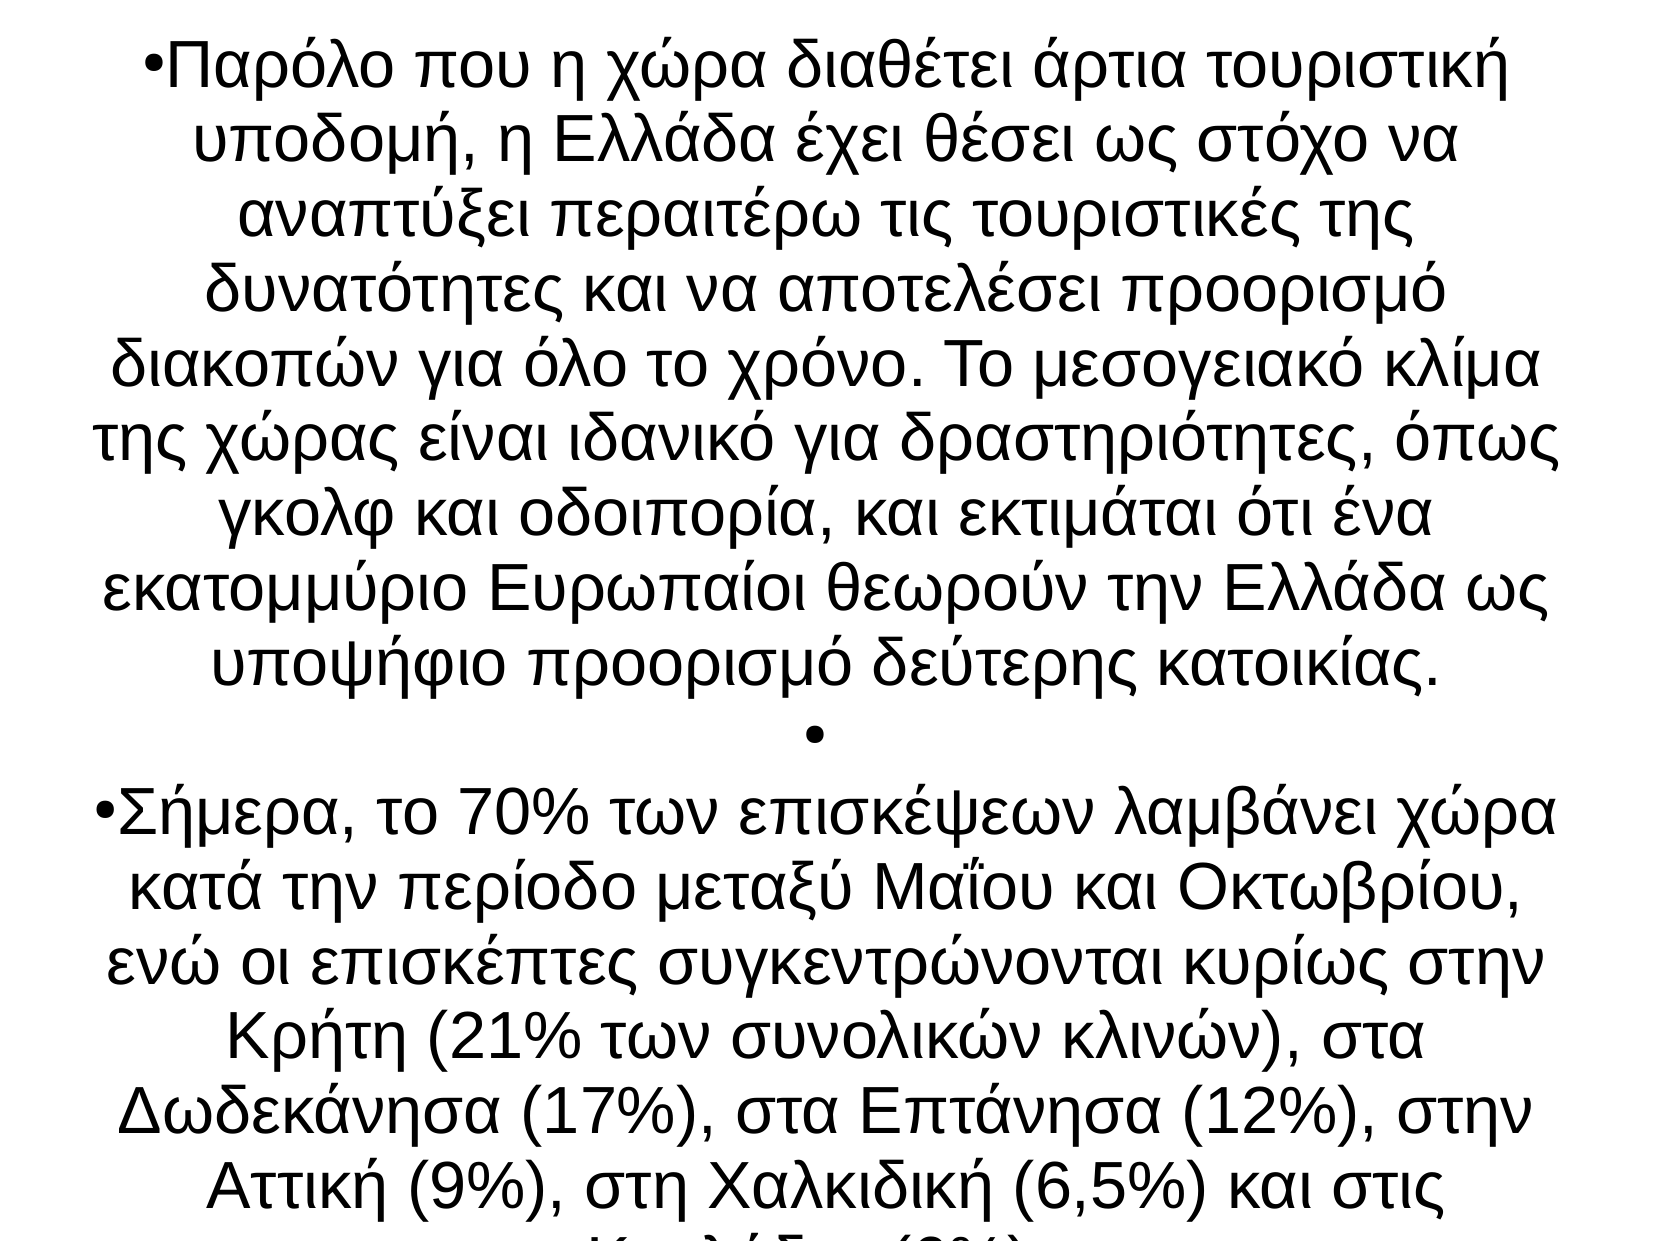

# Παρόλο που η χώρα διαθέτει άρτια τουριστική υποδομή, η Ελλάδα έχει θέσει ως στόχο να αναπτύξει περαιτέρω τις τουριστικές της δυνατότητες και να αποτελέσει προορισμό διακοπών για όλο το χρόνο. Το μεσογειακό κλίμα της χώρας είναι ιδανικό για δραστηριότητες, όπως γκολφ και οδοιπορία, και εκτιμάται ότι ένα εκατομμύριο Ευρωπαίοι θεωρούν την Ελλάδα ως υποψήφιο προορισμό δεύτερης κατοικίας.
Σήμερα, το 70% των επισκέψεων λαμβάνει χώρα κατά την περίοδο μεταξύ Μαΐου και Οκτωβρίου, ενώ οι επισκέπτες συγκεντρώνονται κυρίως στην Κρήτη (21% των συνολικών κλινών), στα Δωδεκάνησα (17%), στα Επτάνησα (12%), στην Αττική (9%), στη Χαλκιδική (6,5%) και στις Κυκλάδες (6%).